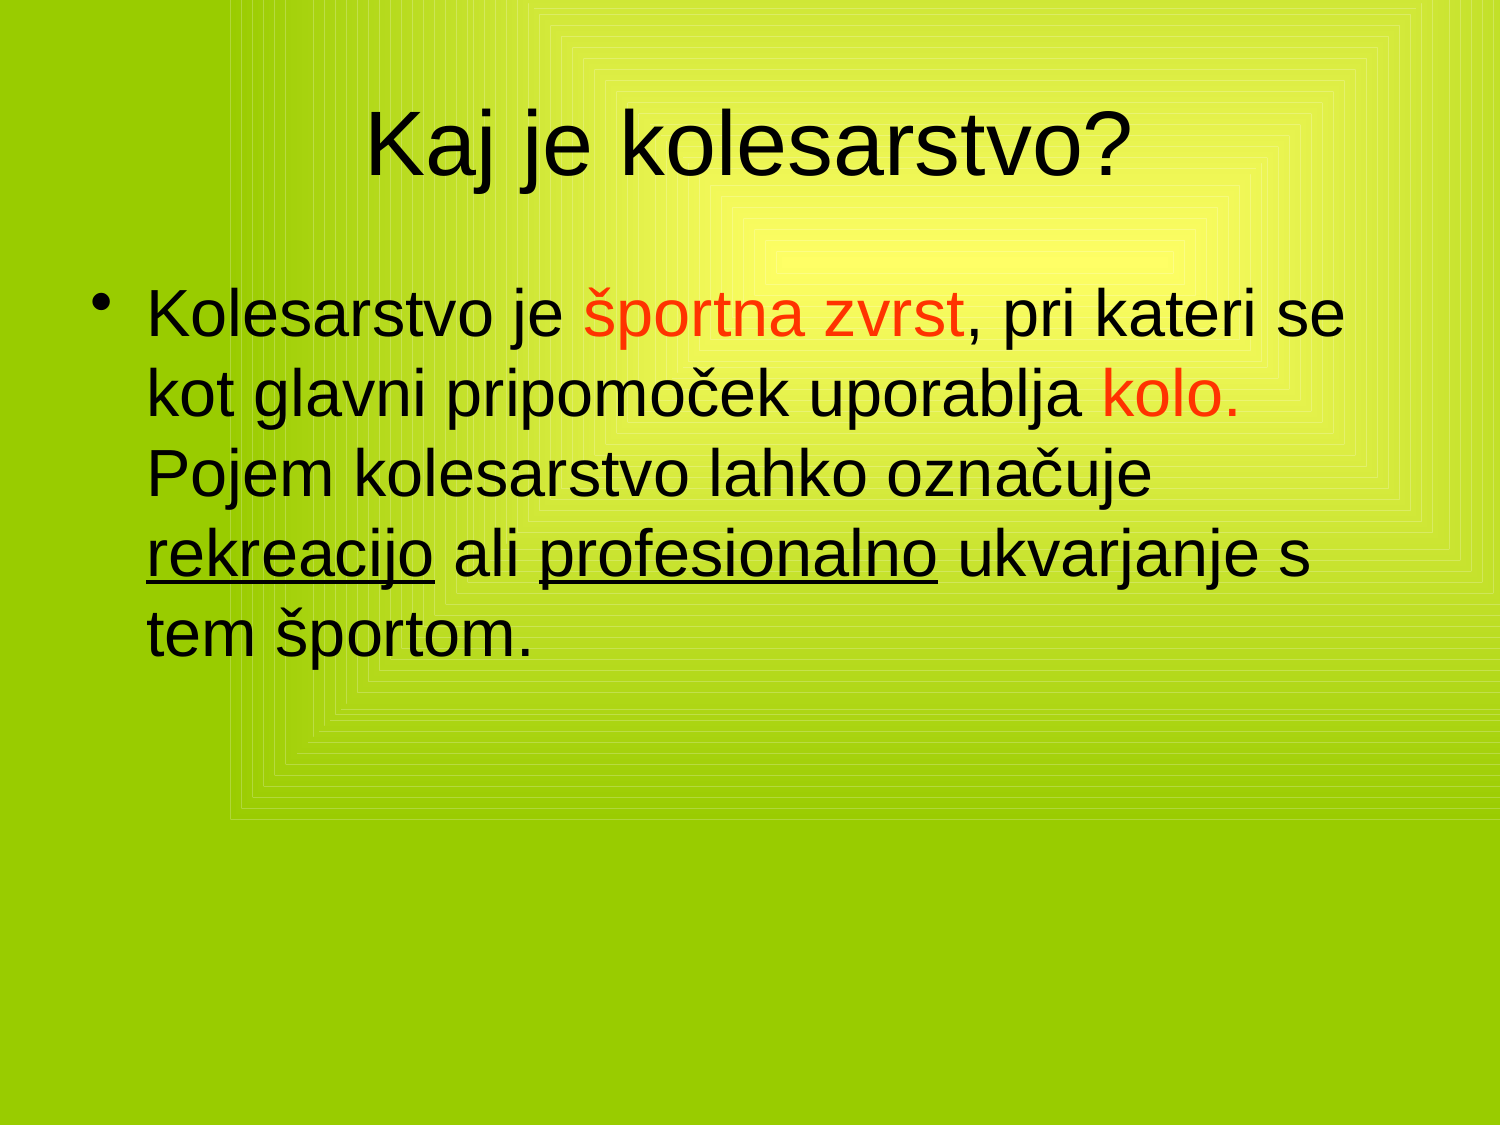

# Kaj je kolesarstvo?
Kolesarstvo je športna zvrst, pri kateri se kot glavni pripomoček uporablja kolo. Pojem kolesarstvo lahko označuje rekreacijo ali profesionalno ukvarjanje s tem športom.